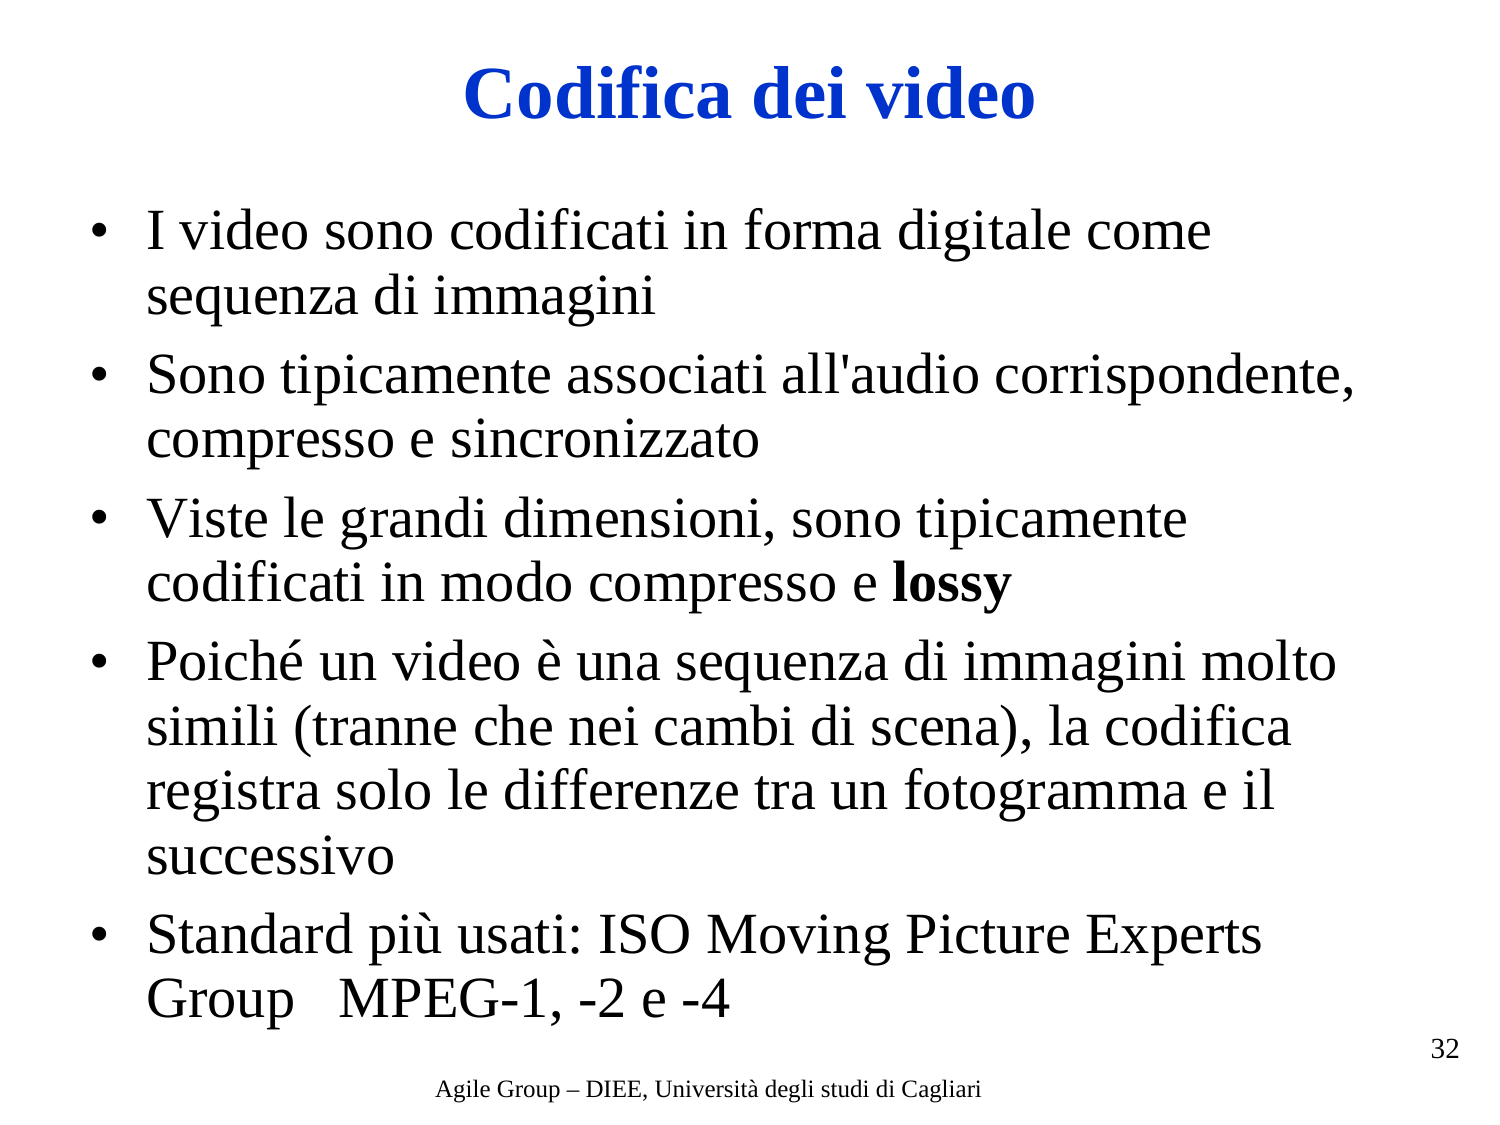

# Codifica dei video
I video sono codificati in forma digitale come sequenza di immagini
Sono tipicamente associati all'audio corrispondente, compresso e sincronizzato
Viste le grandi dimensioni, sono tipicamente codificati in modo compresso e lossy
Poiché un video è una sequenza di immagini molto simili (tranne che nei cambi di scena), la codifica registra solo le differenze tra un fotogramma e il successivo
Standard più usati: ISO Moving Picture Experts Group MPEG-1, -2 e -4
32